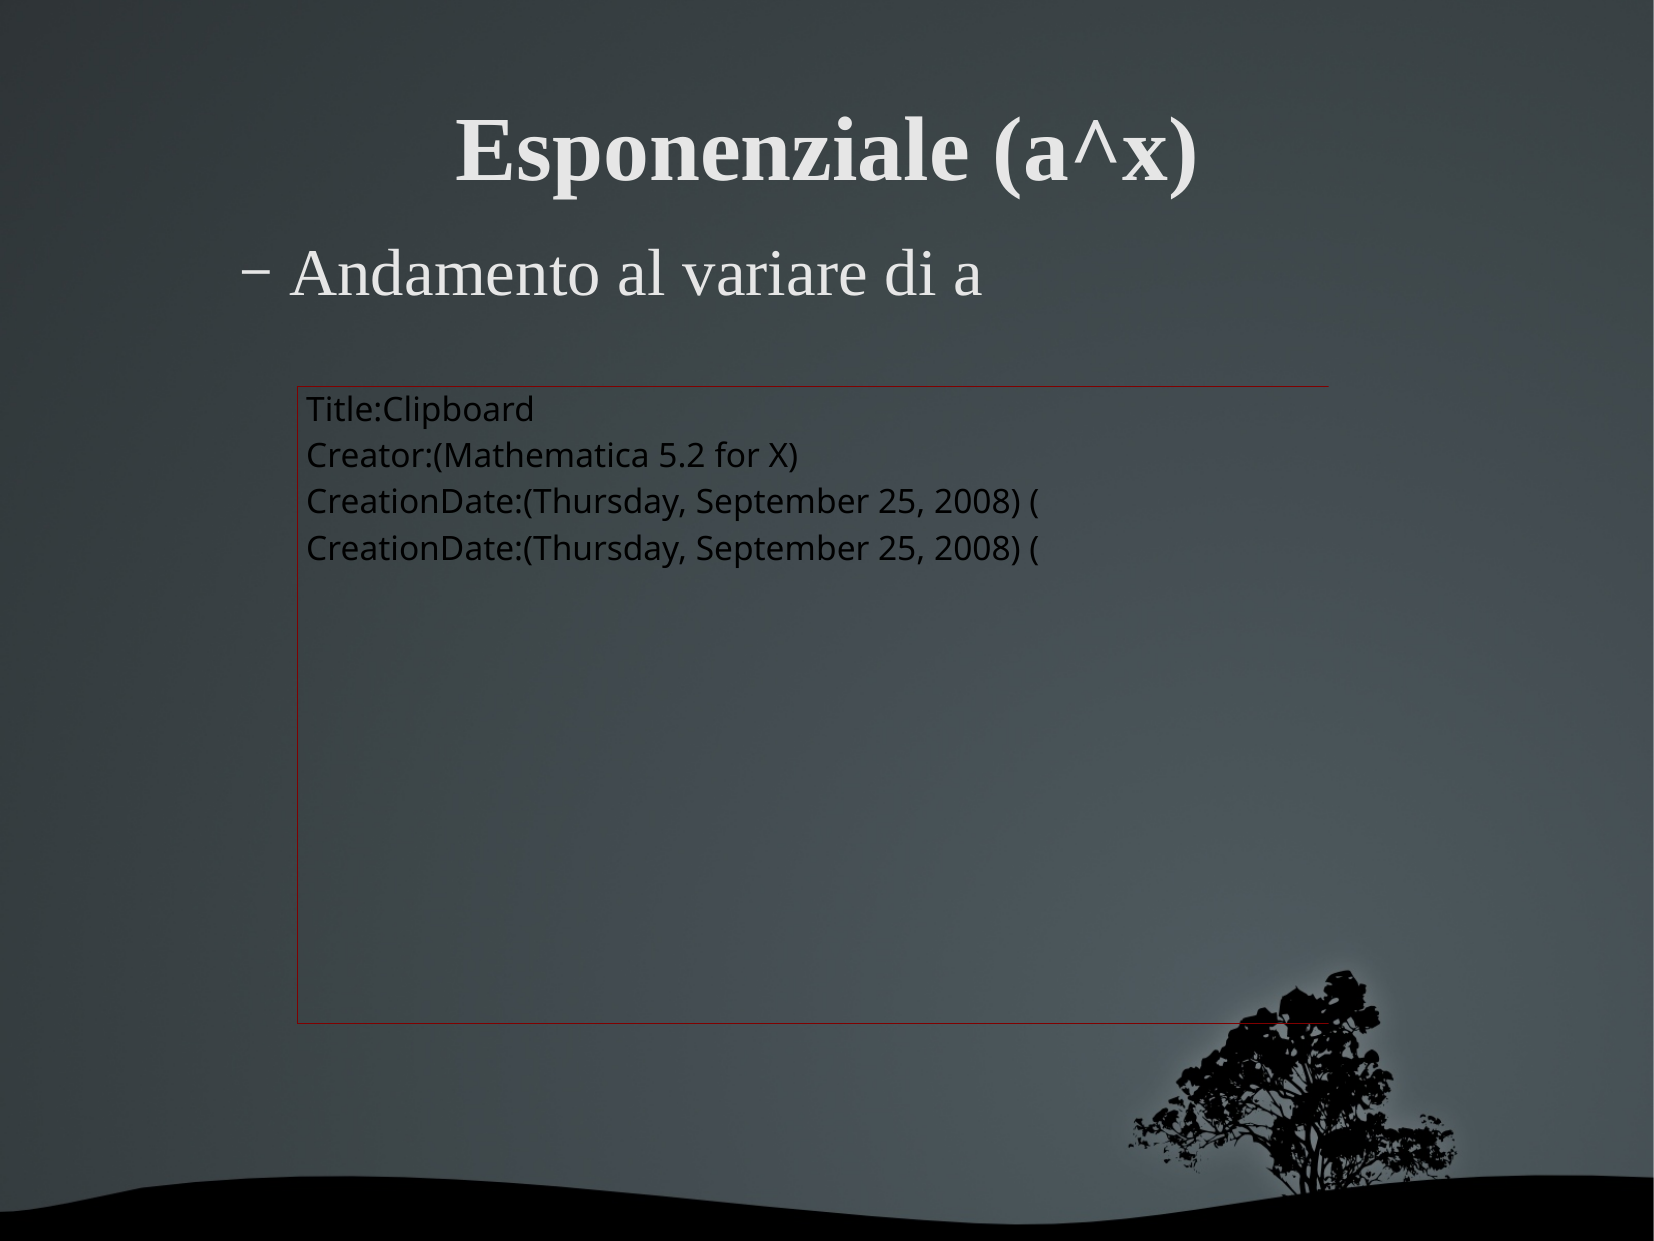

# Esponenziale (a^x)
Andamento al variare di a